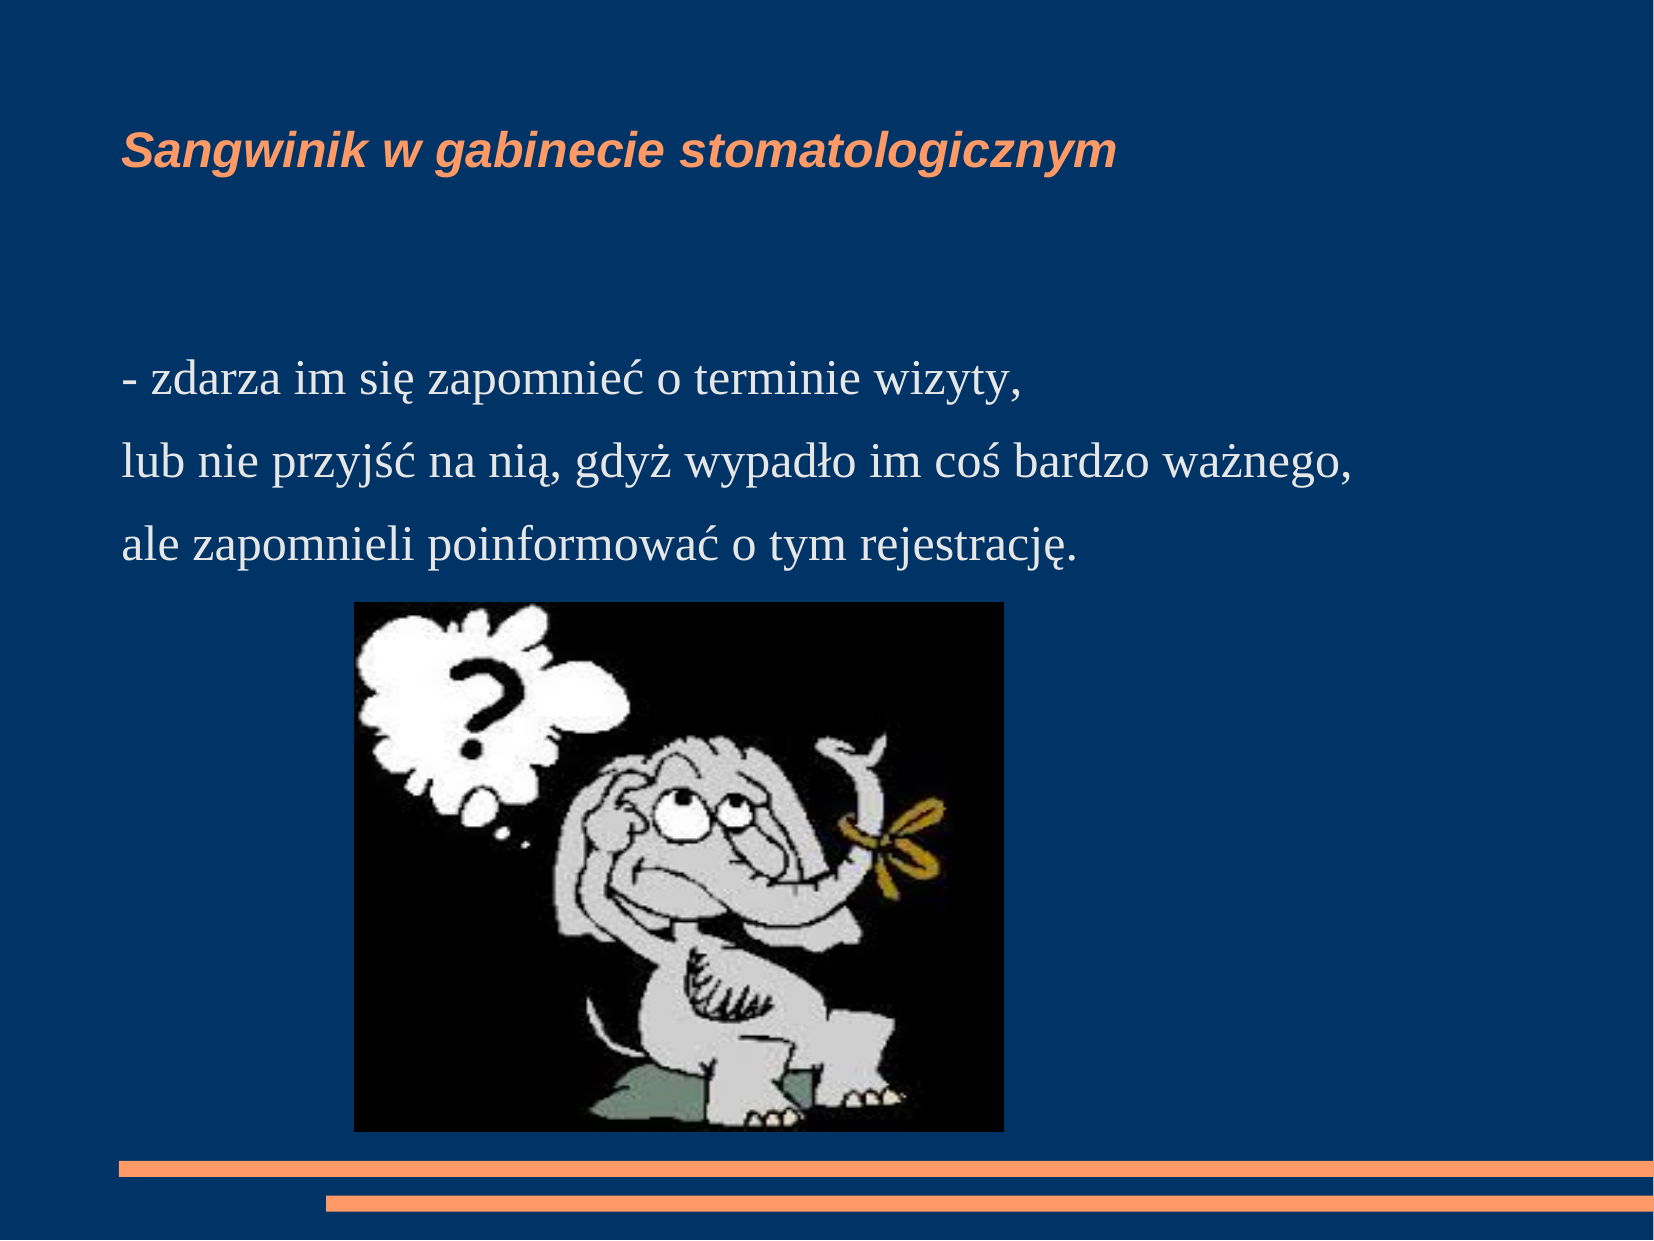

# Sangwinik w gabinecie stomatologicznym
- zdarza im się zapomnieć o terminie wizyty,
lub nie przyjść na nią, gdyż wypadło im coś bardzo ważnego,
ale zapomnieli poinformować o tym rejestrację.